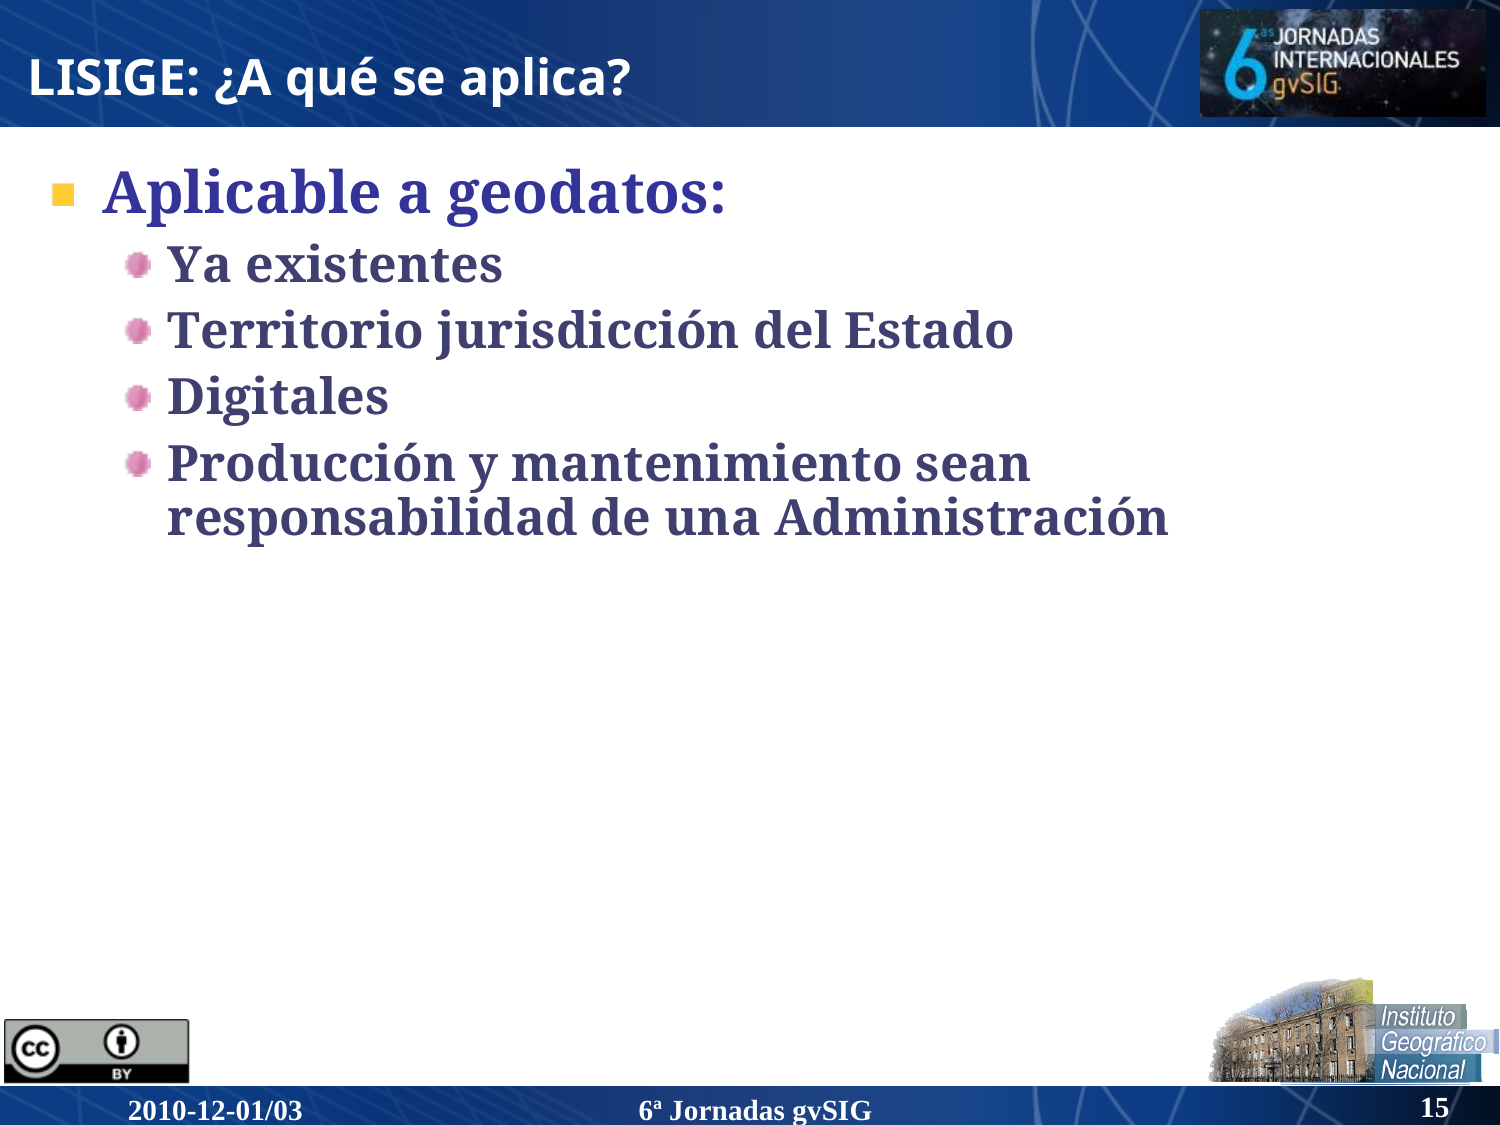

# LISIGE: ¿A qué se aplica?
Aplicable a geodatos:
Ya existentes
Territorio jurisdicción del Estado
Digitales
Producción y mantenimiento sean responsabilidad de una Administración